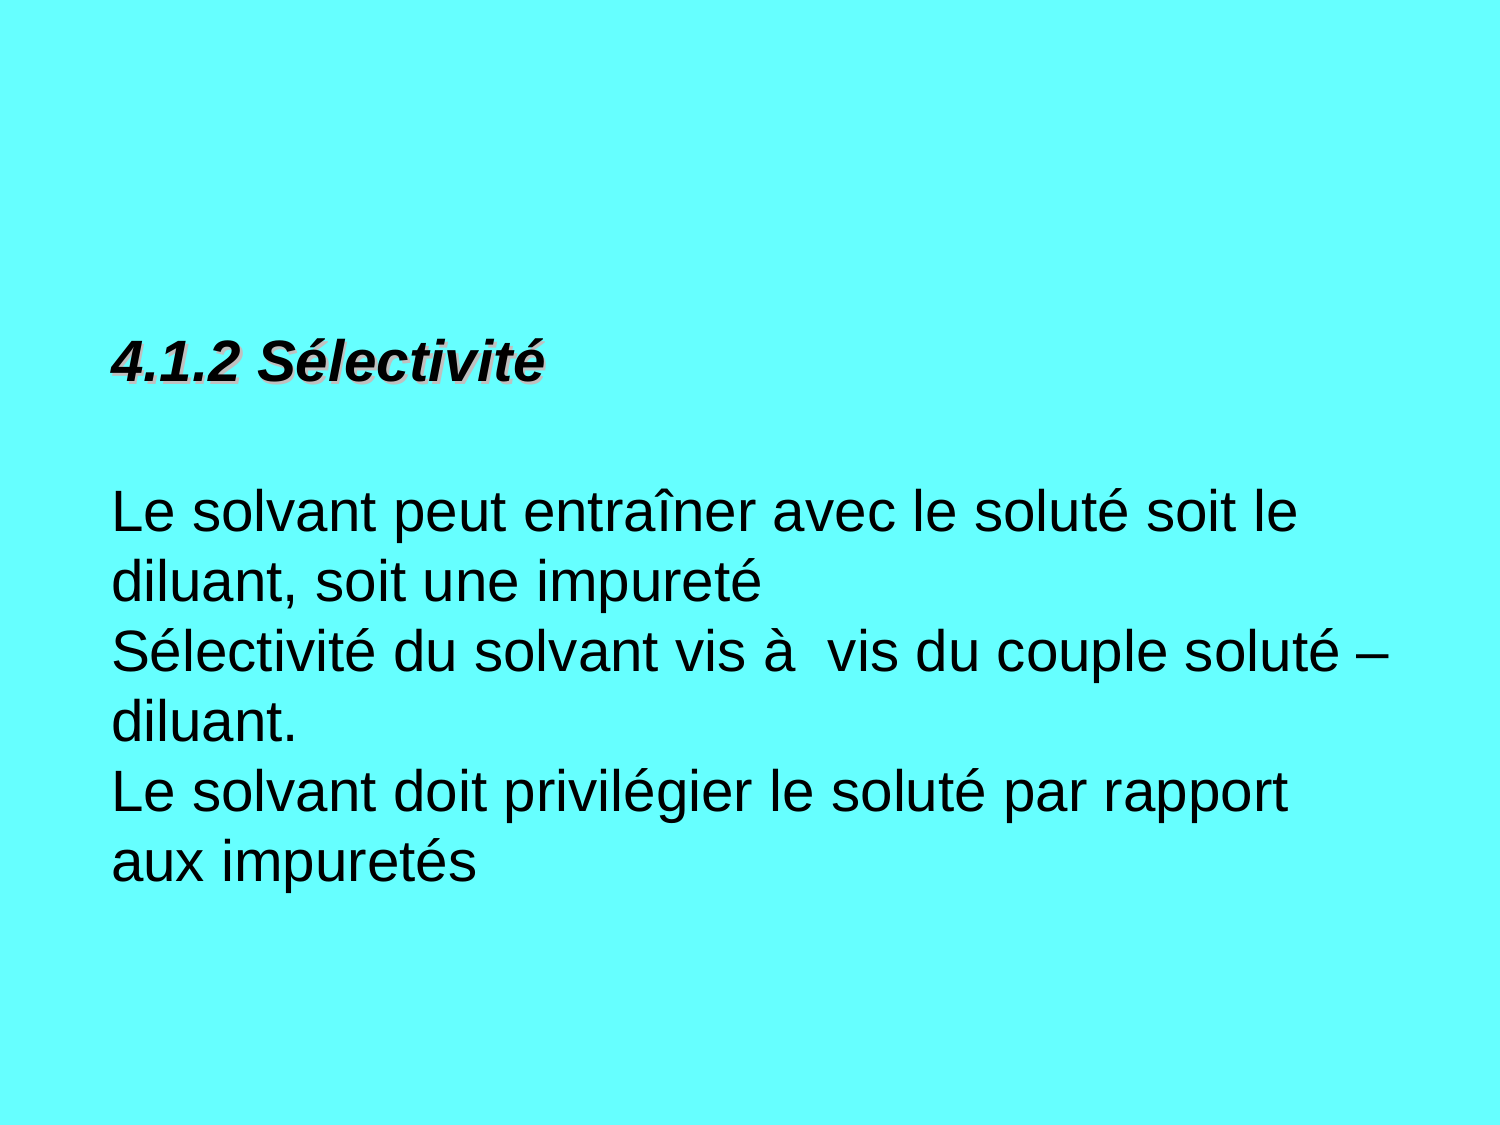

4.1.2 Sélectivité
Le solvant peut entraîner avec le soluté soit le diluant, soit une impureté
Sélectivité du solvant vis à vis du couple soluté –diluant.
Le solvant doit privilégier le soluté par rapport aux impuretés